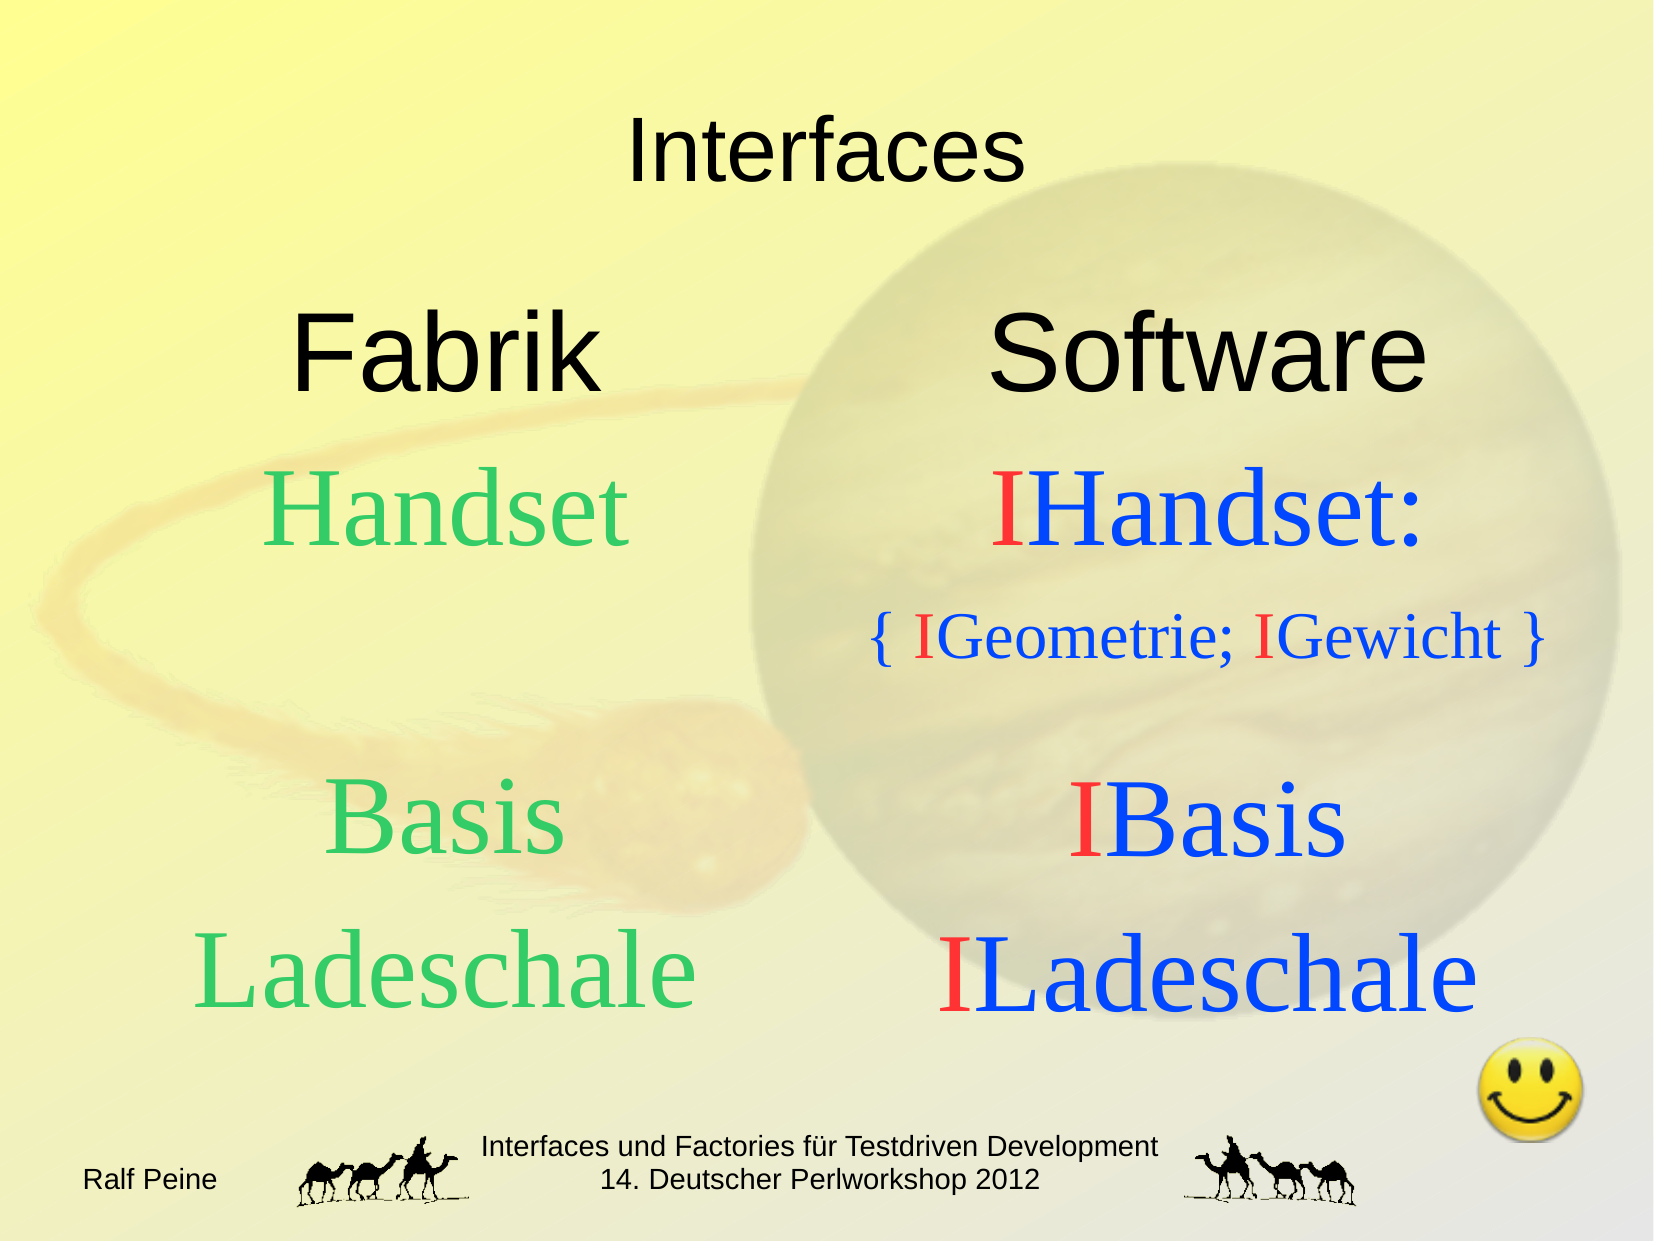

# Interfaces
Fabrik
Handset
Basis
Ladeschale
Software
IHandset:
{ IGeometrie; IGewicht }
IBasis
ILadeschale